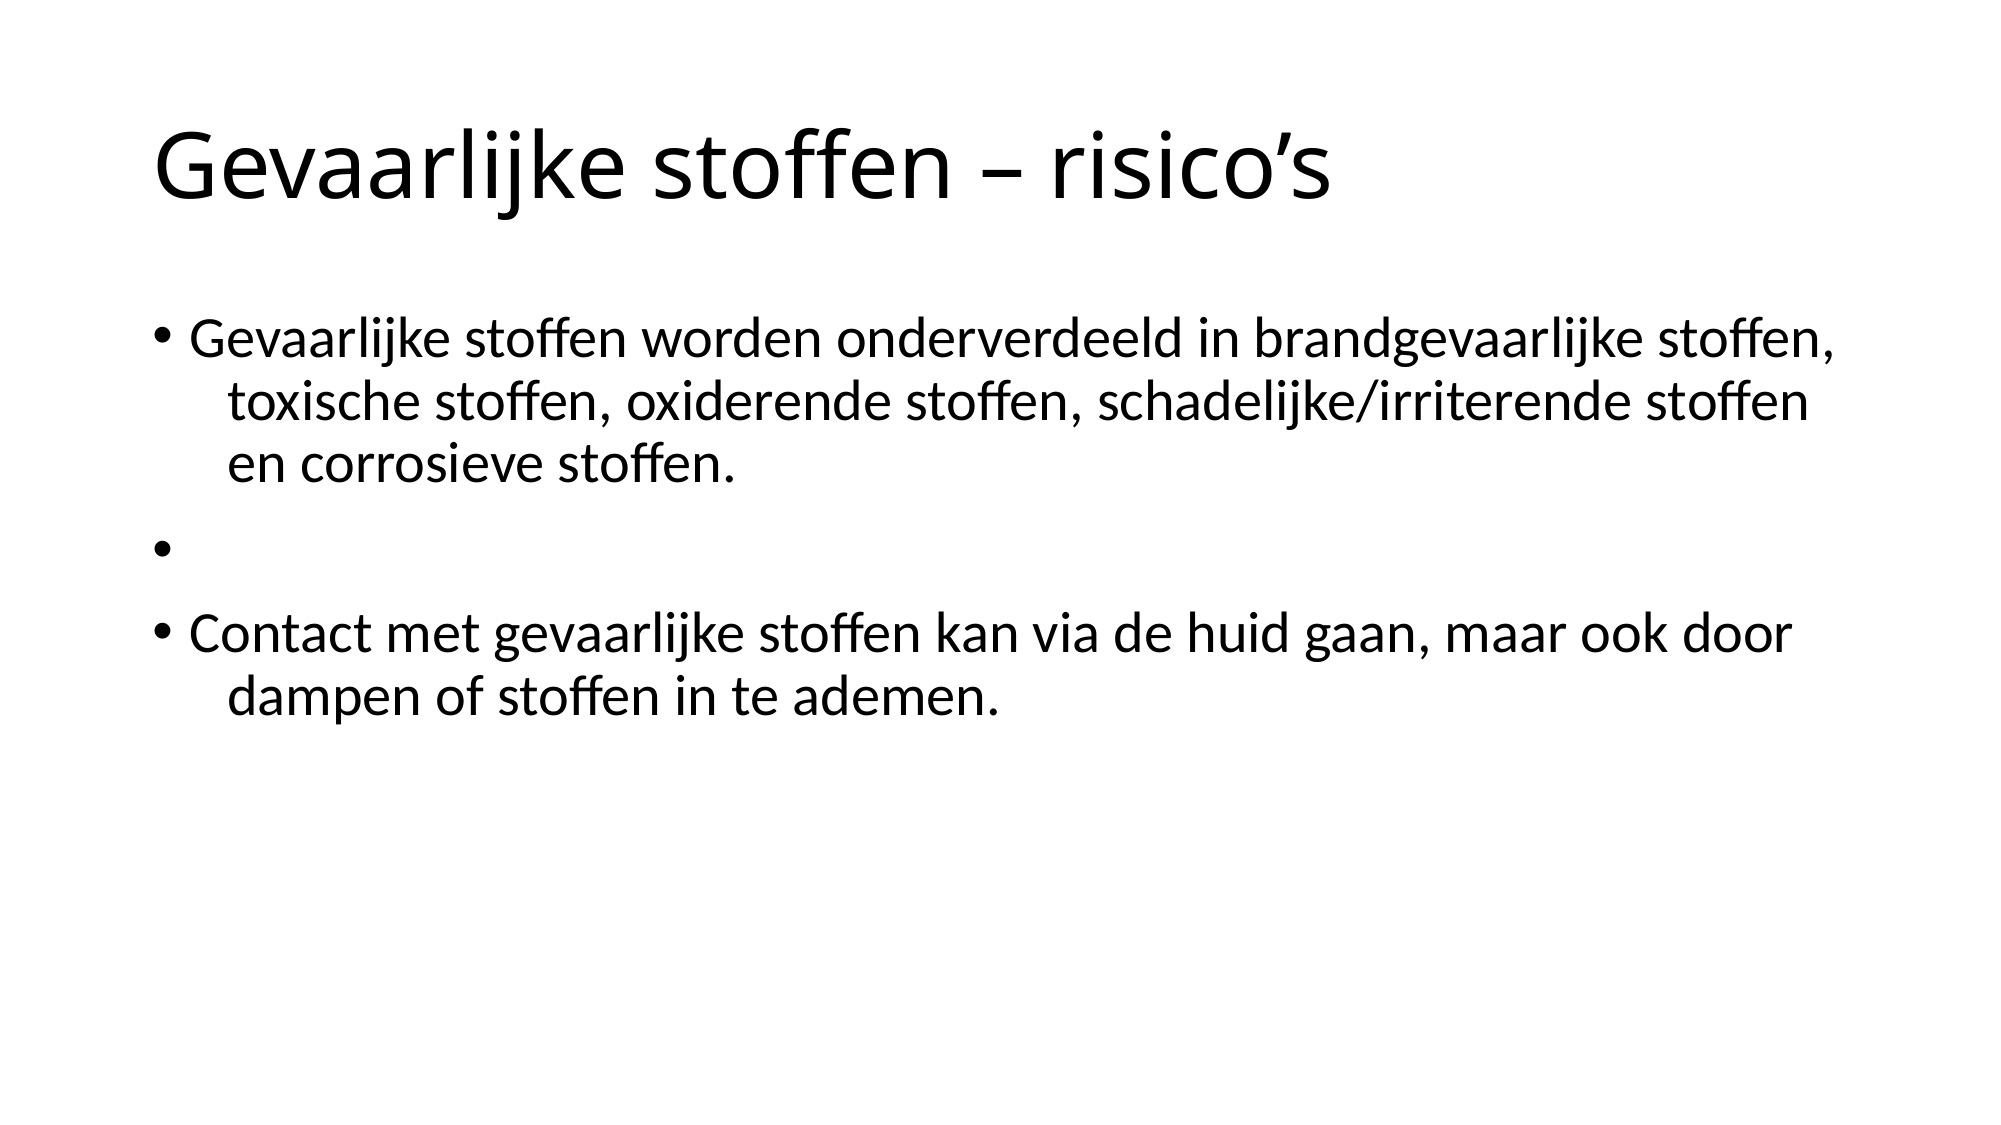

# Gevaarlijke stoffen – risico’s
Gevaarlijke stoffen worden onderverdeeld in brandgevaarlijke stoffen, toxische stoffen, oxiderende stoffen, schadelijke/irriterende stoffen en corrosieve stoffen.
Contact met gevaarlijke stoffen kan via de huid gaan, maar ook door dampen of stoffen in te ademen.